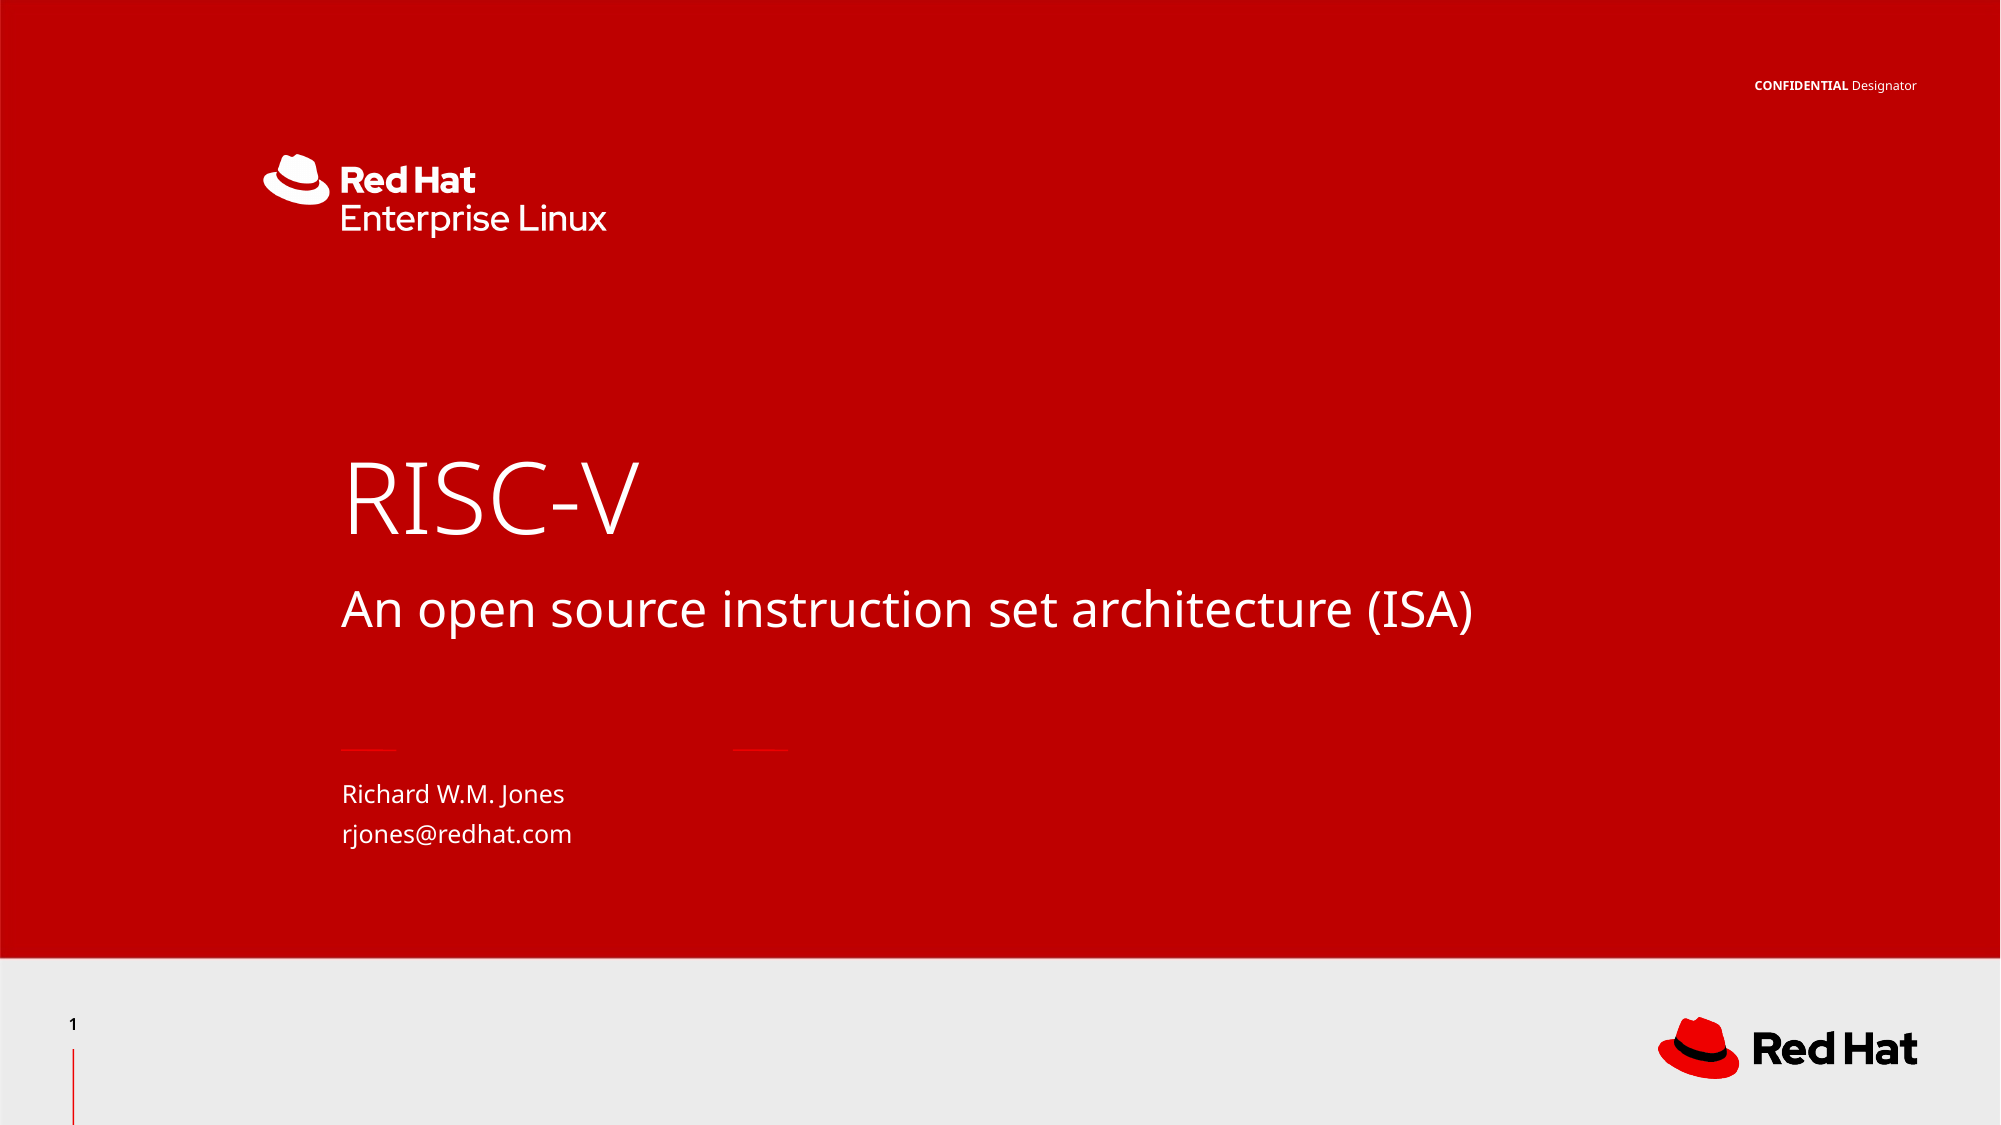

# RISC-V
An open source instruction set architecture (ISA)
Richard W.M. Jones
rjones@redhat.com
1